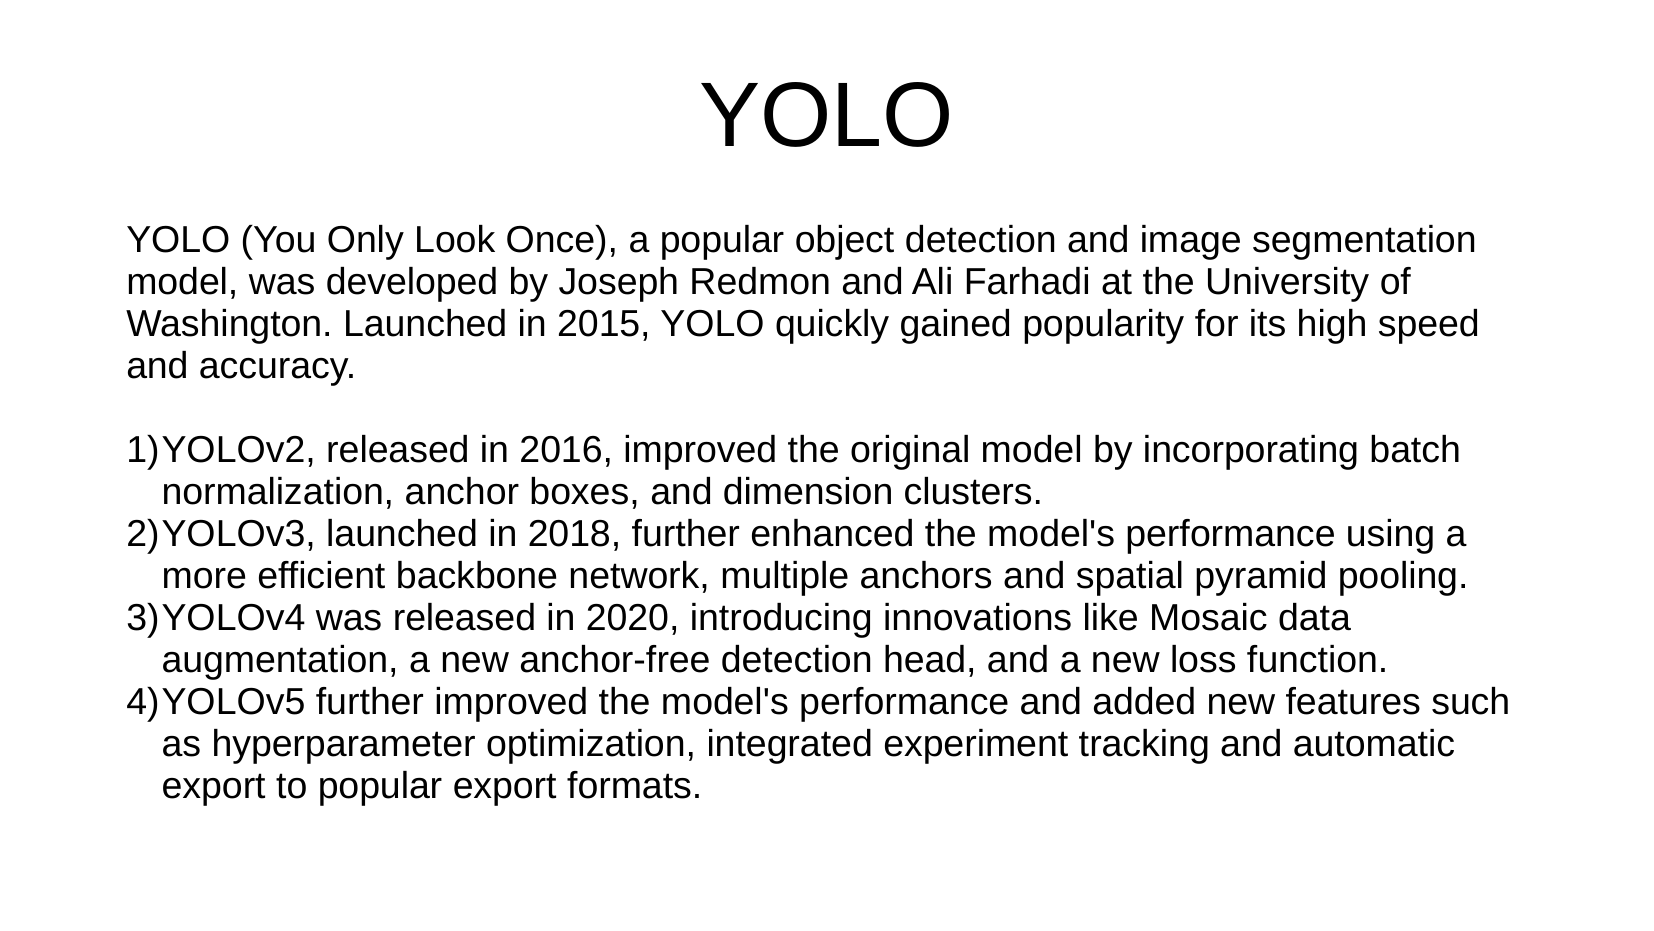

# YOLO
YOLO (You Only Look Once), a popular object detection and image segmentation model, was developed by Joseph Redmon and Ali Farhadi at the University of Washington. Launched in 2015, YOLO quickly gained popularity for its high speed and accuracy.
YOLOv2, released in 2016, improved the original model by incorporating batch normalization, anchor boxes, and dimension clusters.
YOLOv3, launched in 2018, further enhanced the model's performance using a more efficient backbone network, multiple anchors and spatial pyramid pooling.
YOLOv4 was released in 2020, introducing innovations like Mosaic data augmentation, a new anchor-free detection head, and a new loss function.
YOLOv5 further improved the model's performance and added new features such as hyperparameter optimization, integrated experiment tracking and automatic export to popular export formats.